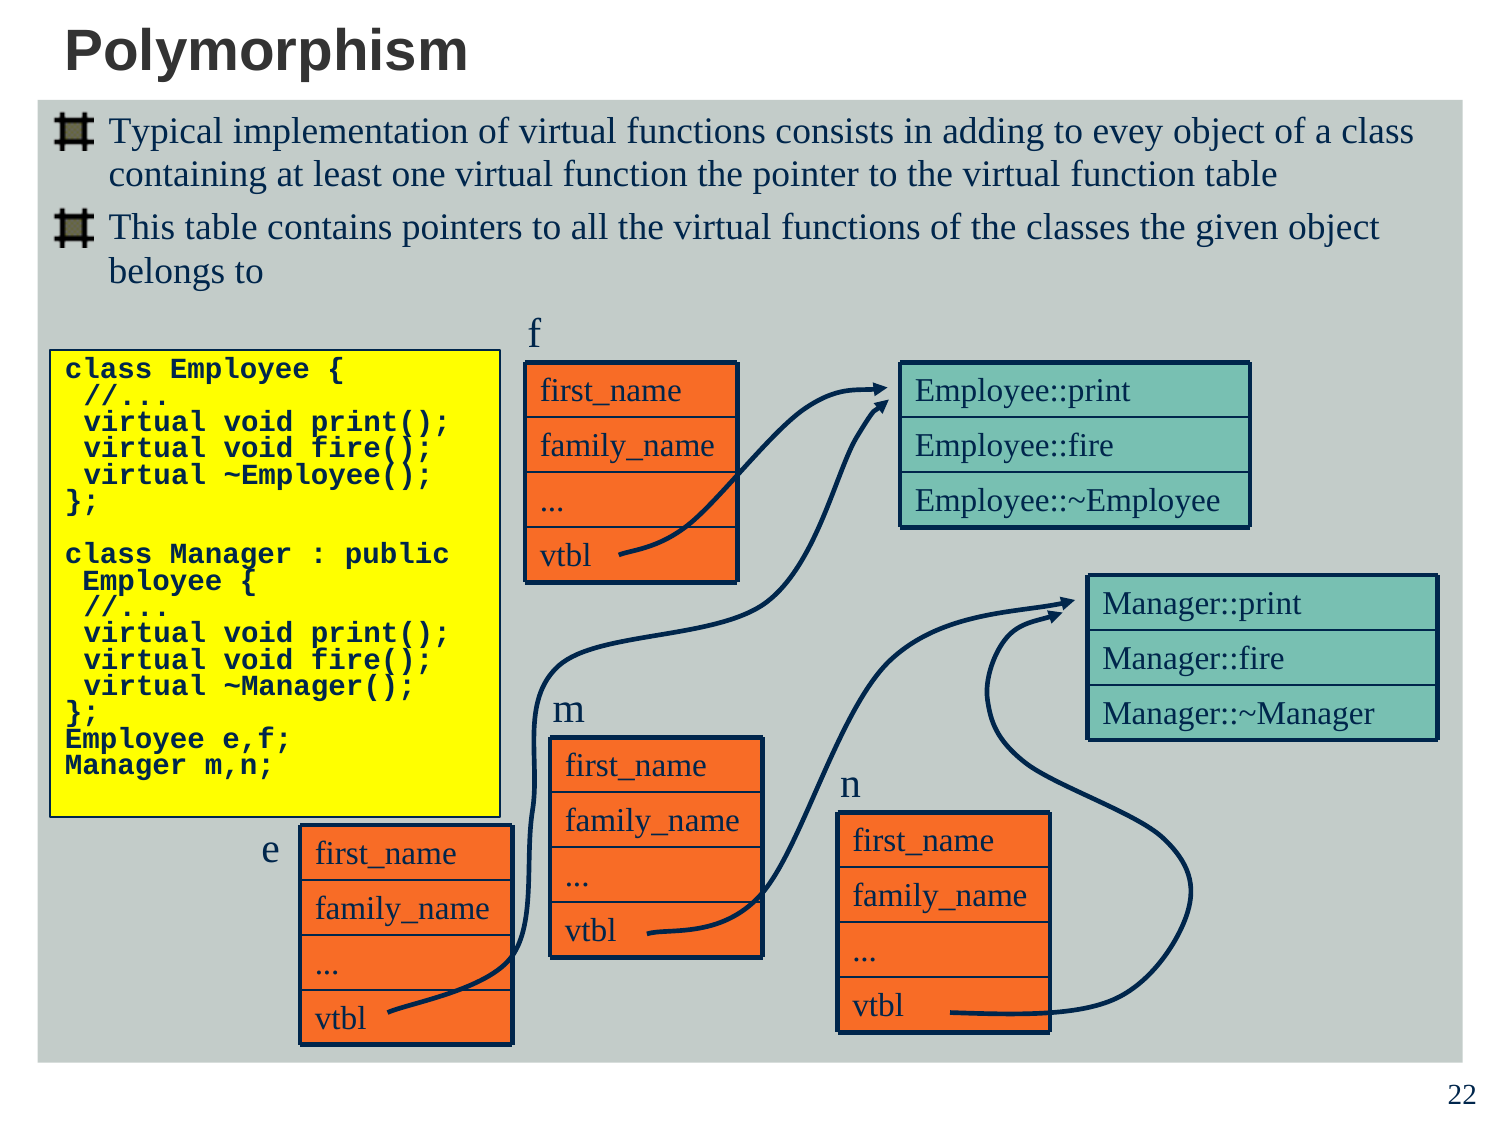

Polymorphism
# Typical implementation of virtual functions consists in adding to evey object of a class containing at least one virtual function the pointer to the virtual function table
This table contains pointers to all the virtual functions of the classes the given object belongs to
f
class Employee {
	//...
	virtual void print();
	virtual void fire();
	virtual ~Employee();
};
class Manager : public Employee {
	//...
	virtual void print();
	virtual void fire();
	virtual ~Manager();
};
Employee e,f;
Manager m,n;
first_name
family_name
...
vtbl
Employee::print
Employee::fire
Employee::~Employee
Manager::print
Manager::fire
Manager::~Manager
m
first_name
family_name
...
vtbl
n
first_name
family_name
...
vtbl
e
first_name
family_name
...
vtbl